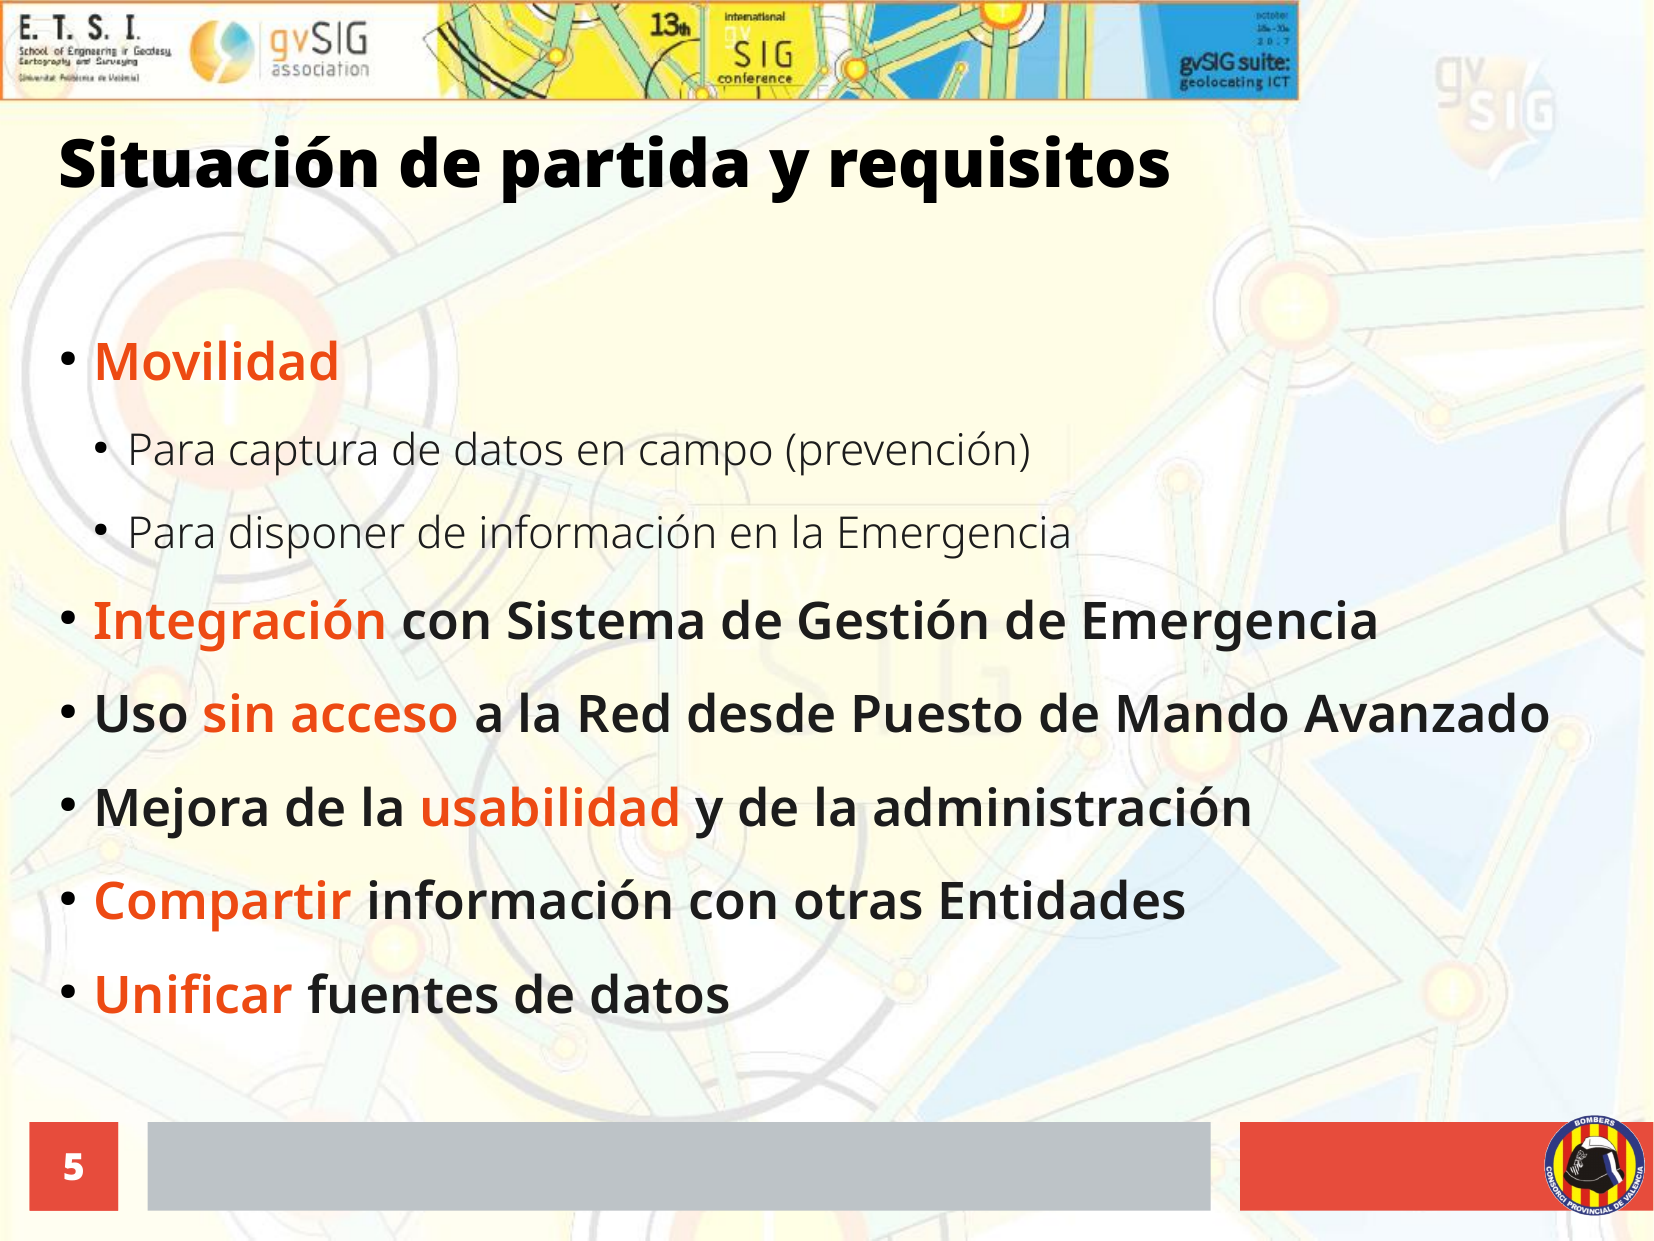

# Situación de partida y requisitos
Movilidad
Para captura de datos en campo (prevención)
Para disponer de información en la Emergencia
Integración con Sistema de Gestión de Emergencia
Uso sin acceso a la Red desde Puesto de Mando Avanzado
Mejora de la usabilidad y de la administración
Compartir información con otras Entidades
Unificar fuentes de datos
5